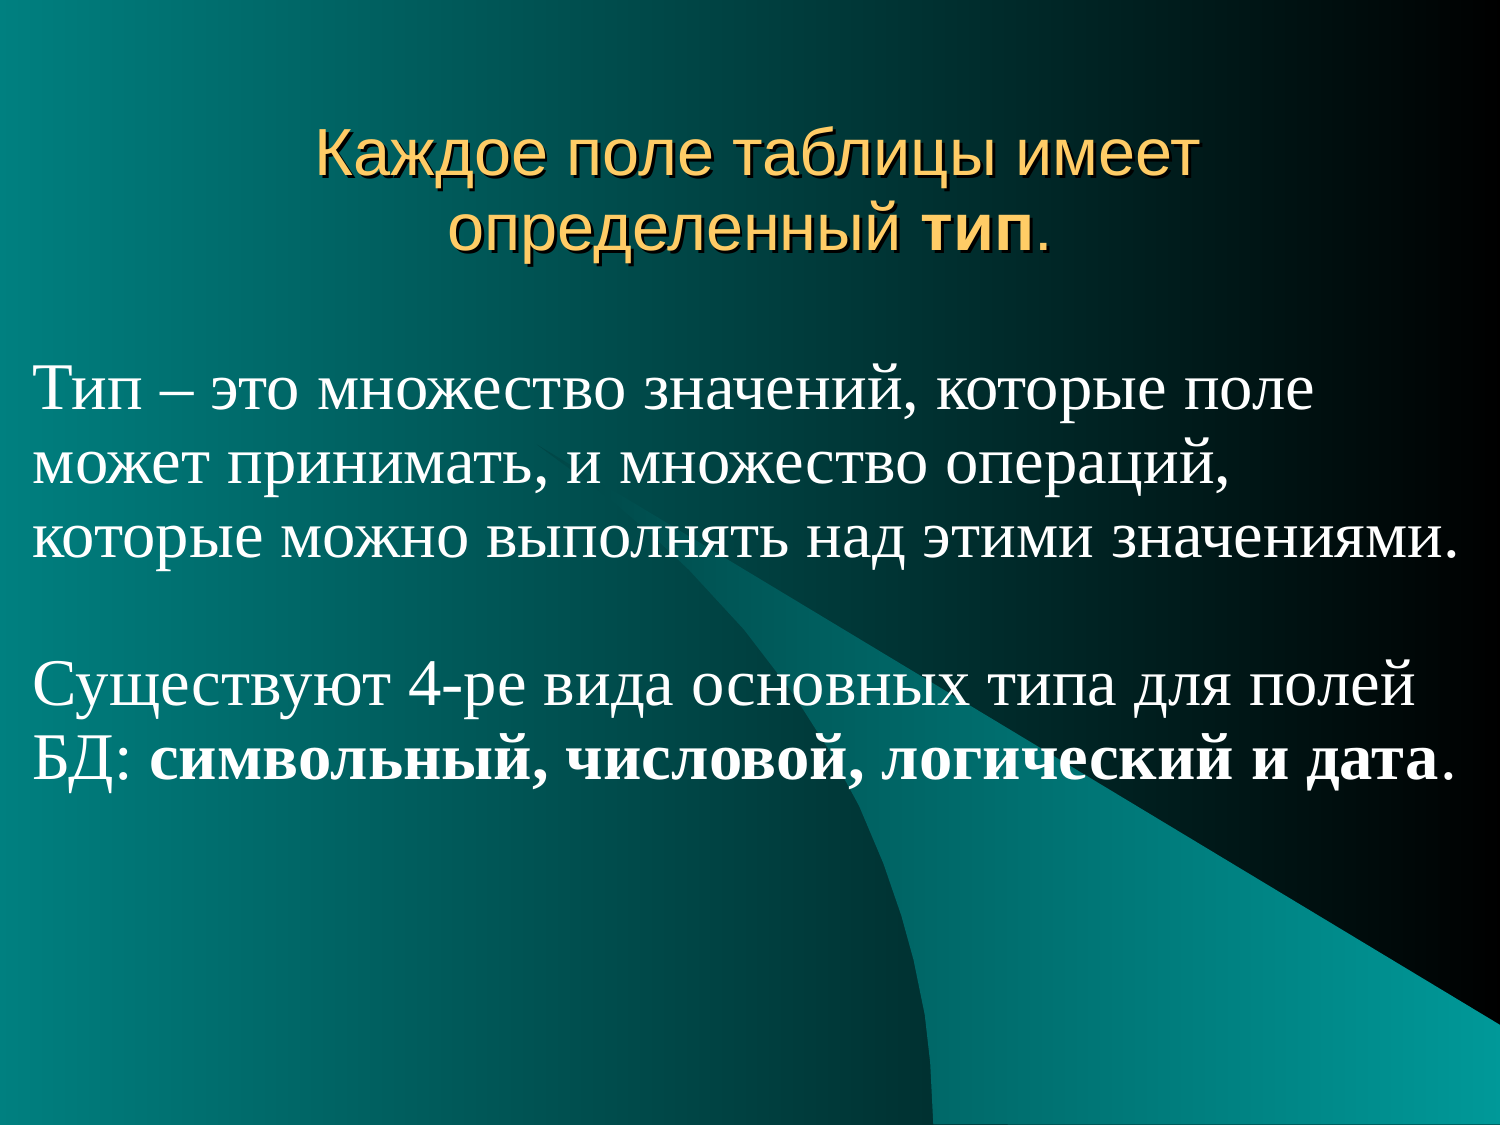

# Каждое поле таблицы имеет определенный тип.
Тип – это множество значений, которые поле может принимать, и множество операций, которые можно выполнять над этими значениями.
Существуют 4-ре вида основных типа для полей БД: символьный, числовой, логический и дата.